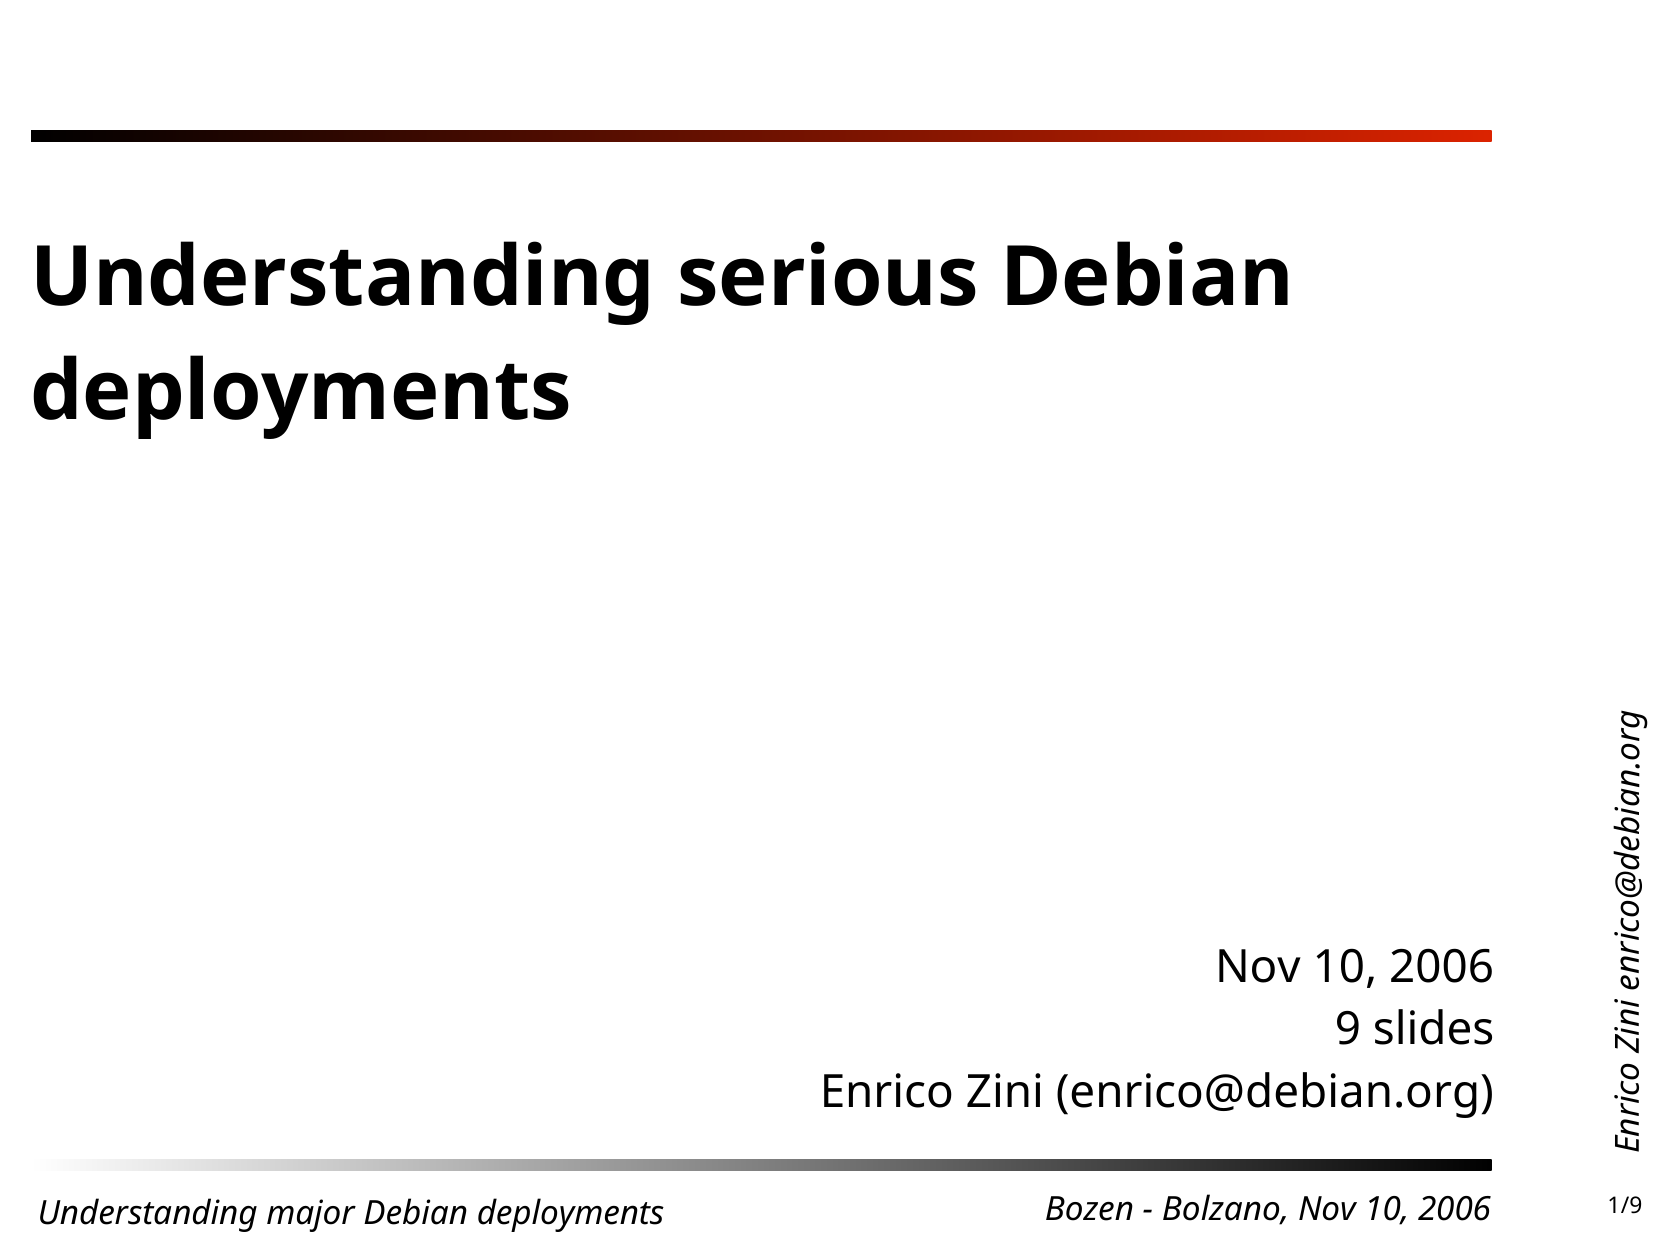

Understanding serious Debian deployments
Nov 10, 2006
9 slides
Enrico Zini (enrico@debian.org)